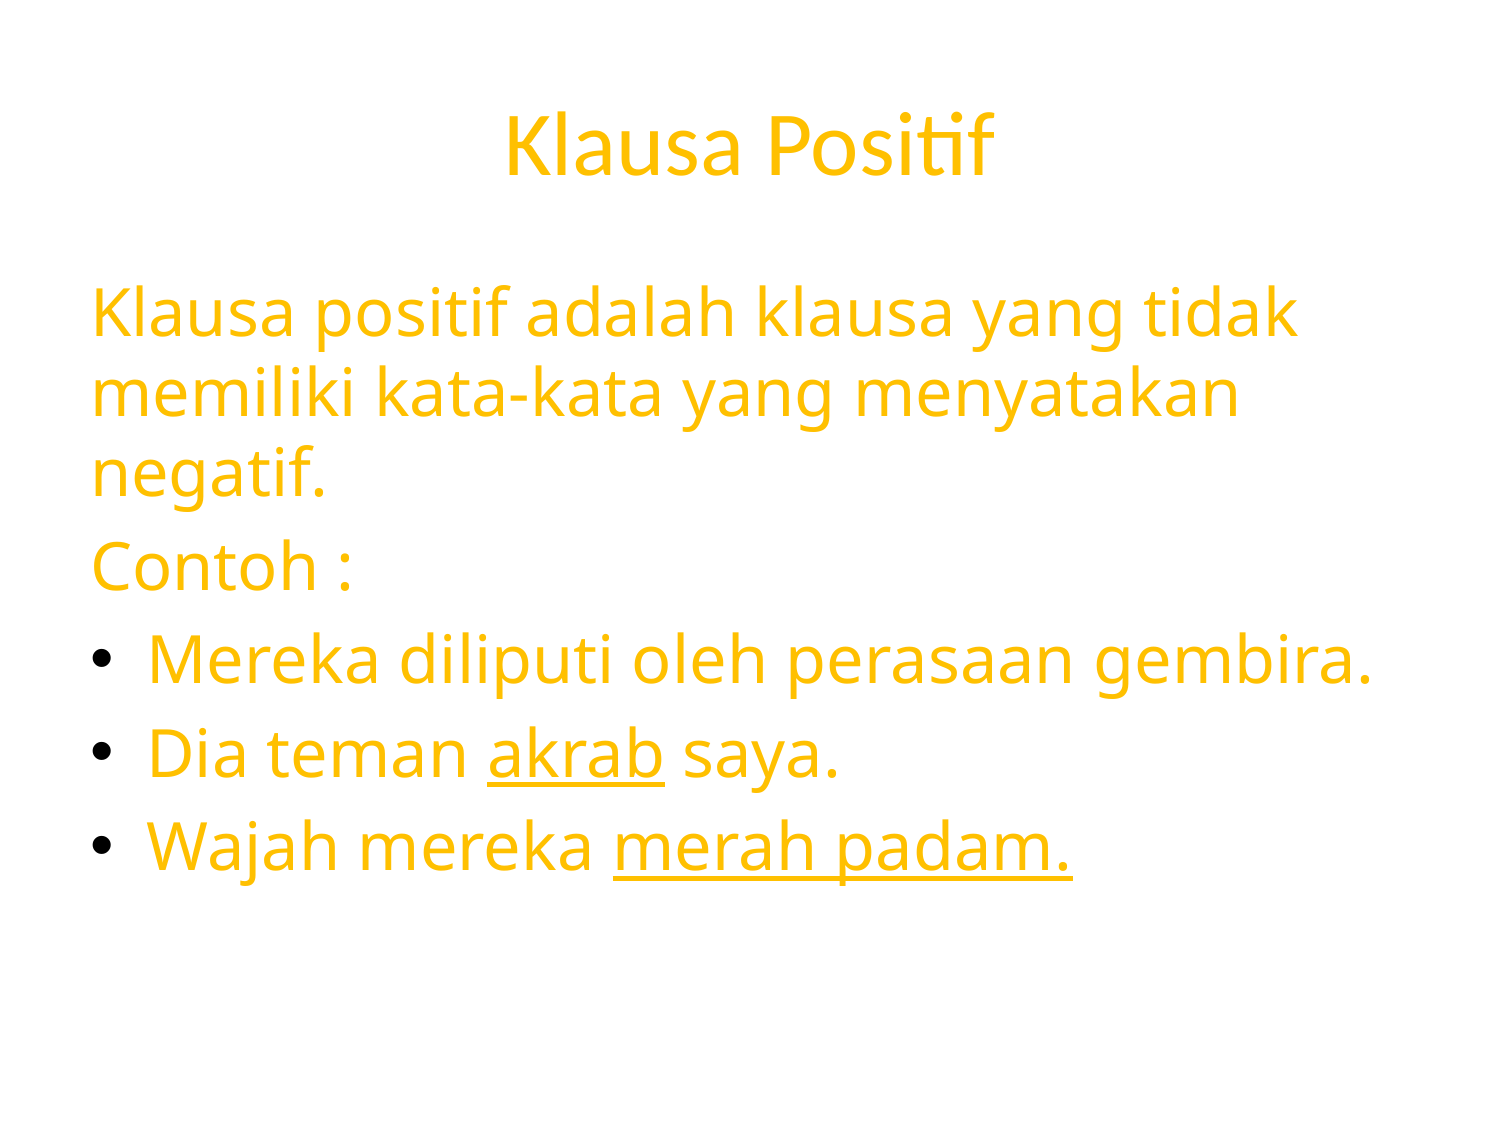

# Klausa Positif
Klausa positif adalah klausa yang tidak memiliki kata-kata yang menyatakan negatif.
Contoh :
Mereka diliputi oleh perasaan gembira.
Dia teman akrab saya.
Wajah mereka merah padam.